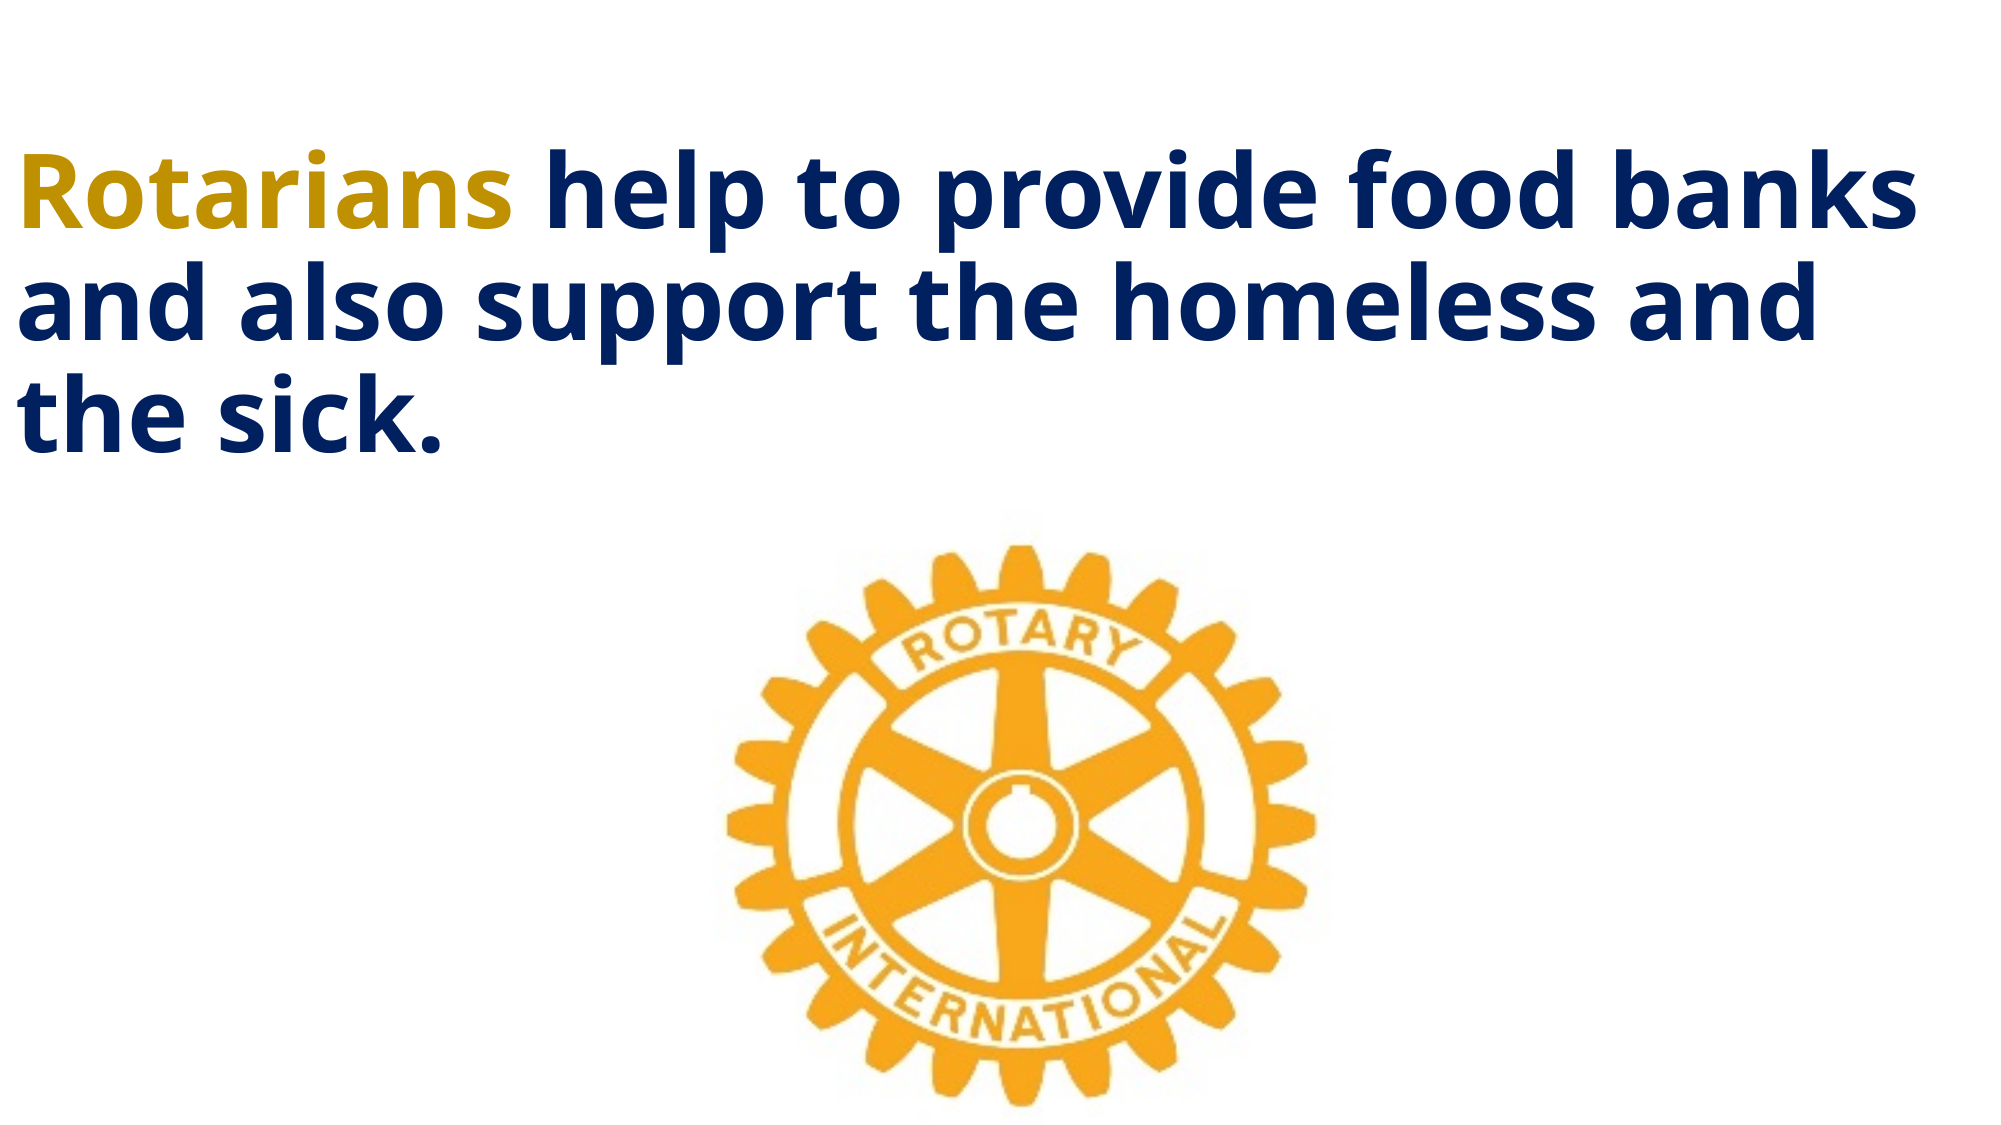

# Rotarians help to provide food banks and also support the homeless and the sick.